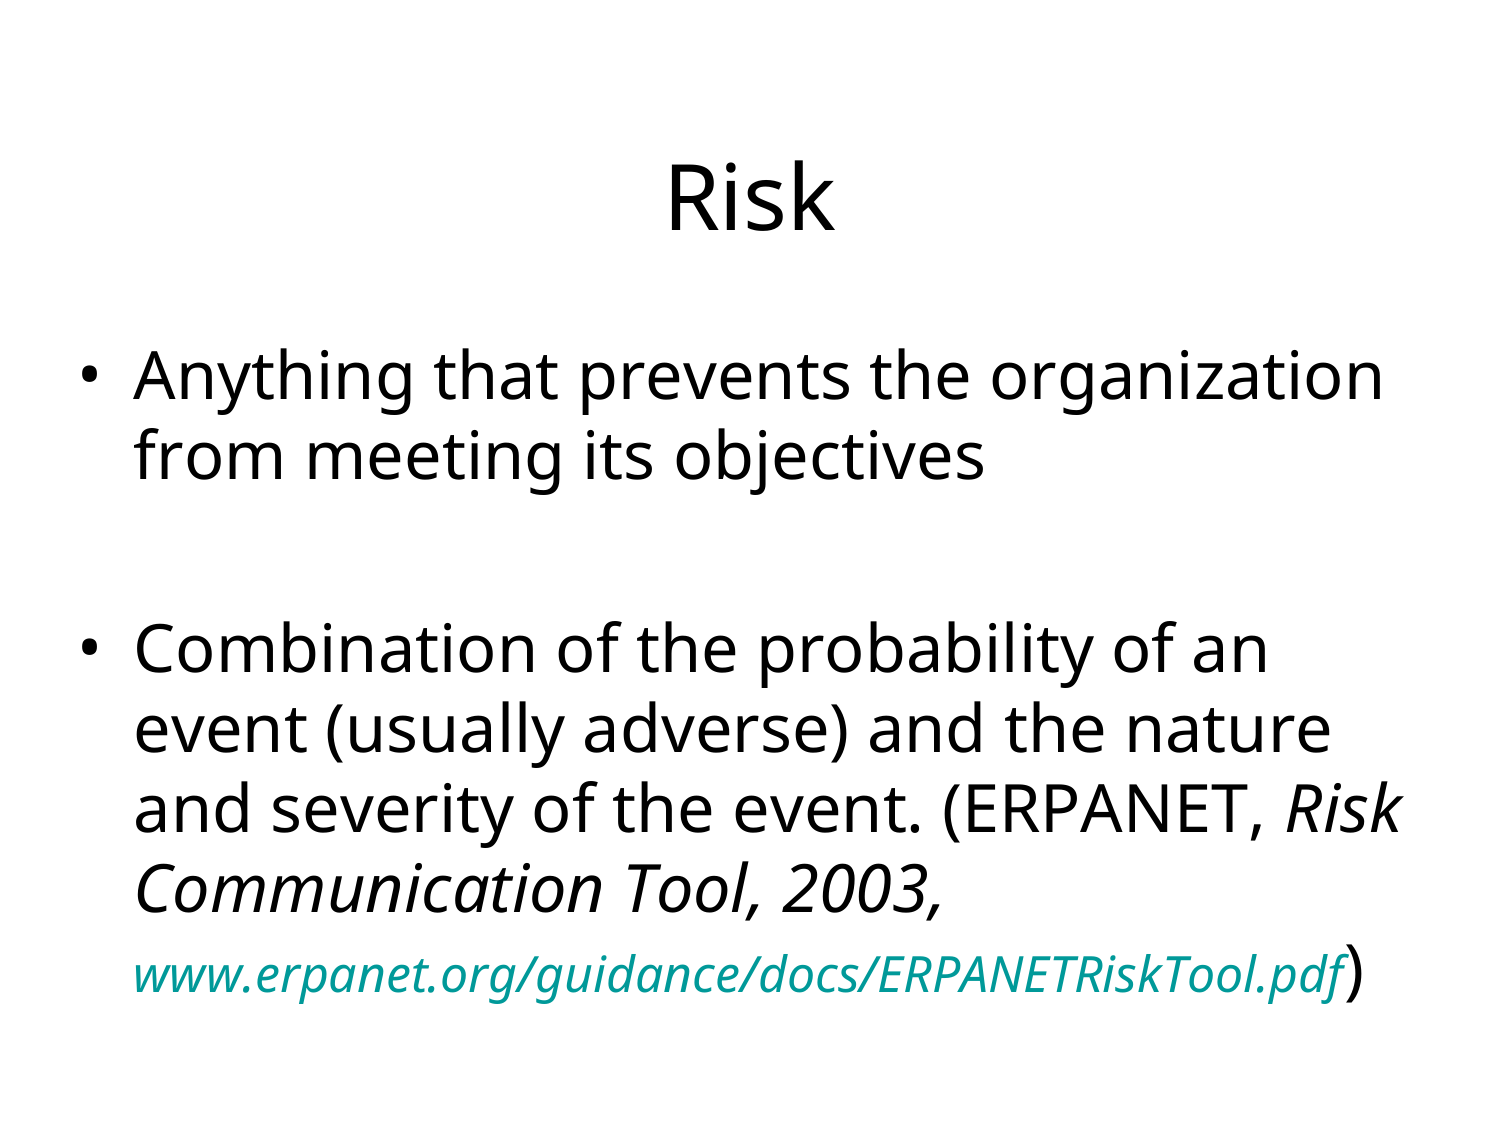

# Risk
Anything that prevents the organization from meeting its objectives
Combination of the probability of an event (usually adverse) and the nature and severity of the event. (ERPANET, Risk Communication Tool, 2003, www.erpanet.org/guidance/docs/ERPANETRiskTool.pdf)